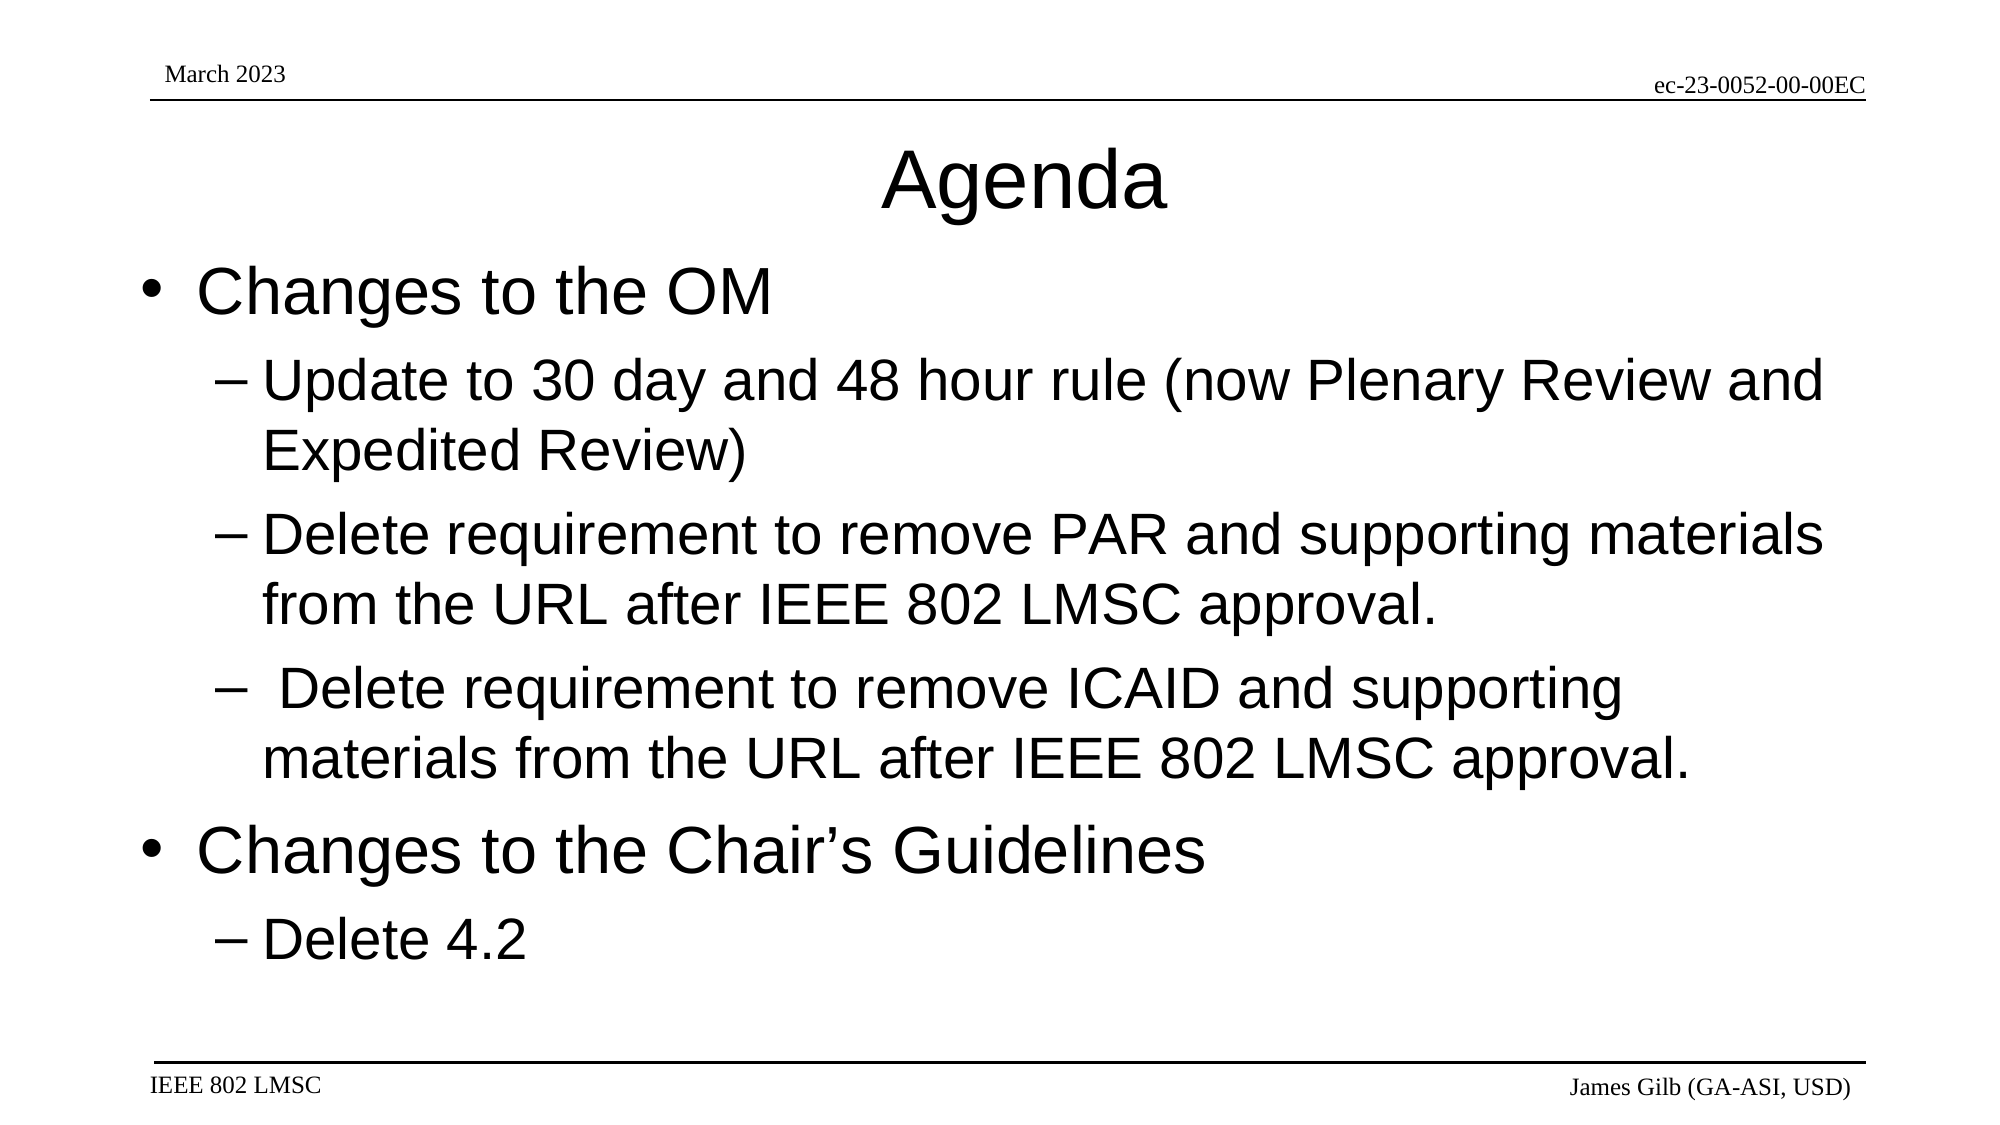

# Agenda
Changes to the OM
Update to 30 day and 48 hour rule (now Plenary Review and Expedited Review)
Delete requirement to remove PAR and supporting materials from the URL after IEEE 802 LMSC approval.
 Delete requirement to remove ICAID and supporting materials from the URL after IEEE 802 LMSC approval.
Changes to the Chair’s Guidelines
Delete 4.2